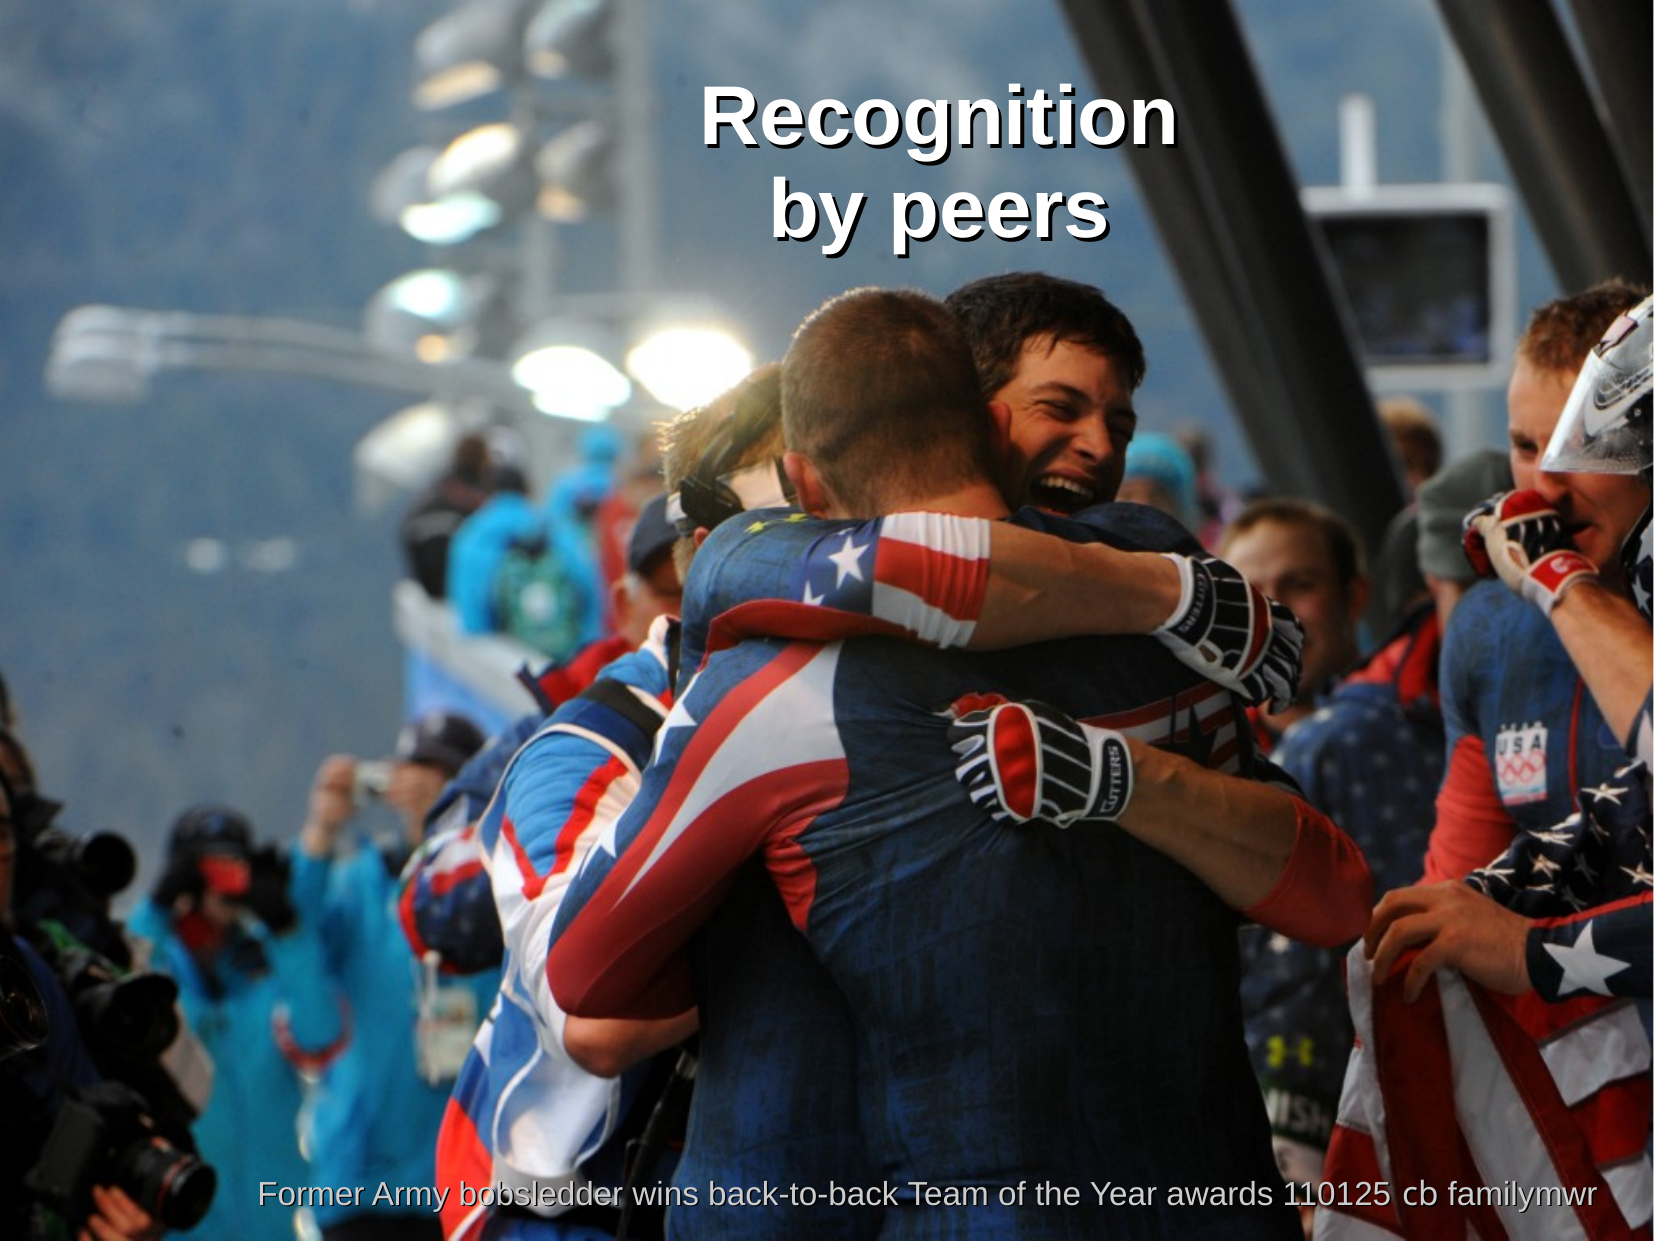

Recognition
by peers
Former Army bobsledder wins back-to-back Team of the Year awards 110125 cb familymwr